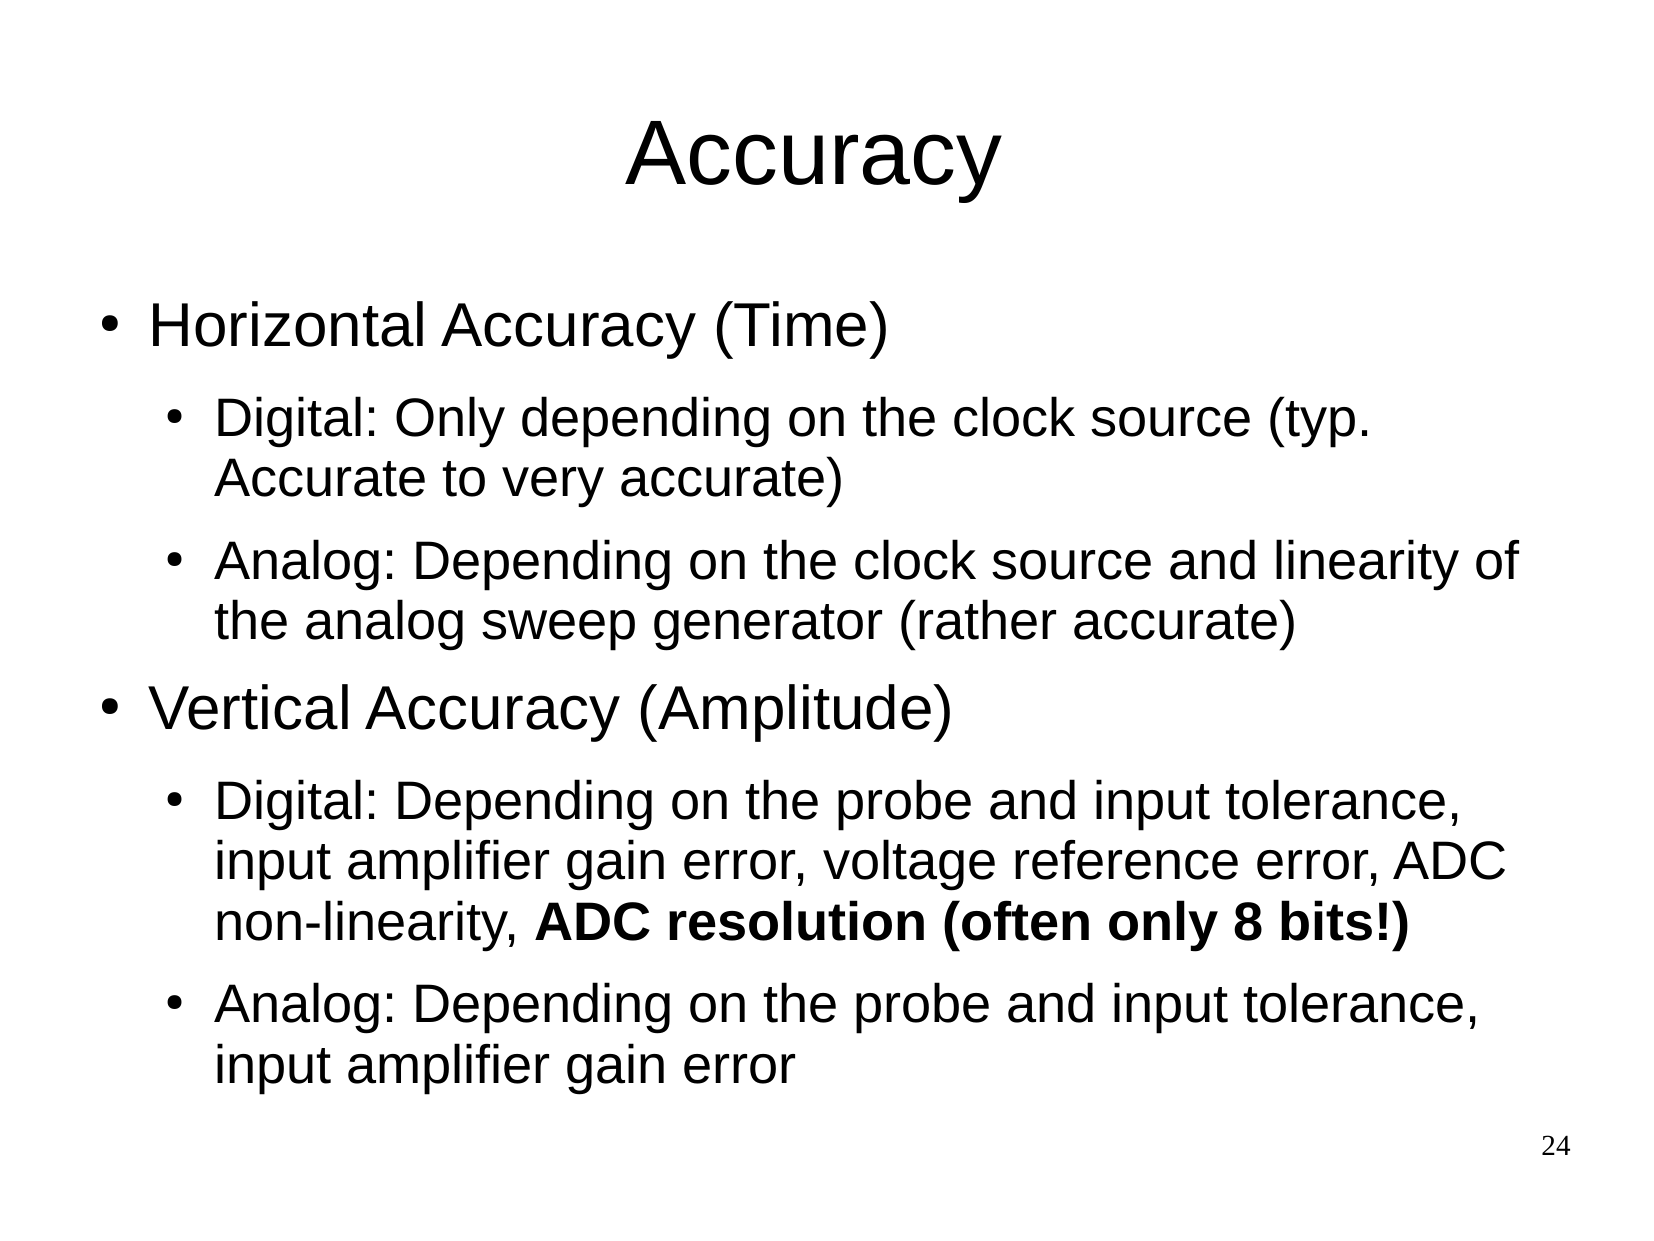

# Accuracy
Horizontal Accuracy (Time)
Digital: Only depending on the clock source (typ. Accurate to very accurate)
Analog: Depending on the clock source and linearity of the analog sweep generator (rather accurate)
Vertical Accuracy (Amplitude)
Digital: Depending on the probe and input tolerance, input amplifier gain error, voltage reference error, ADC non-linearity, ADC resolution (often only 8 bits!)
Analog: Depending on the probe and input tolerance, input amplifier gain error
24